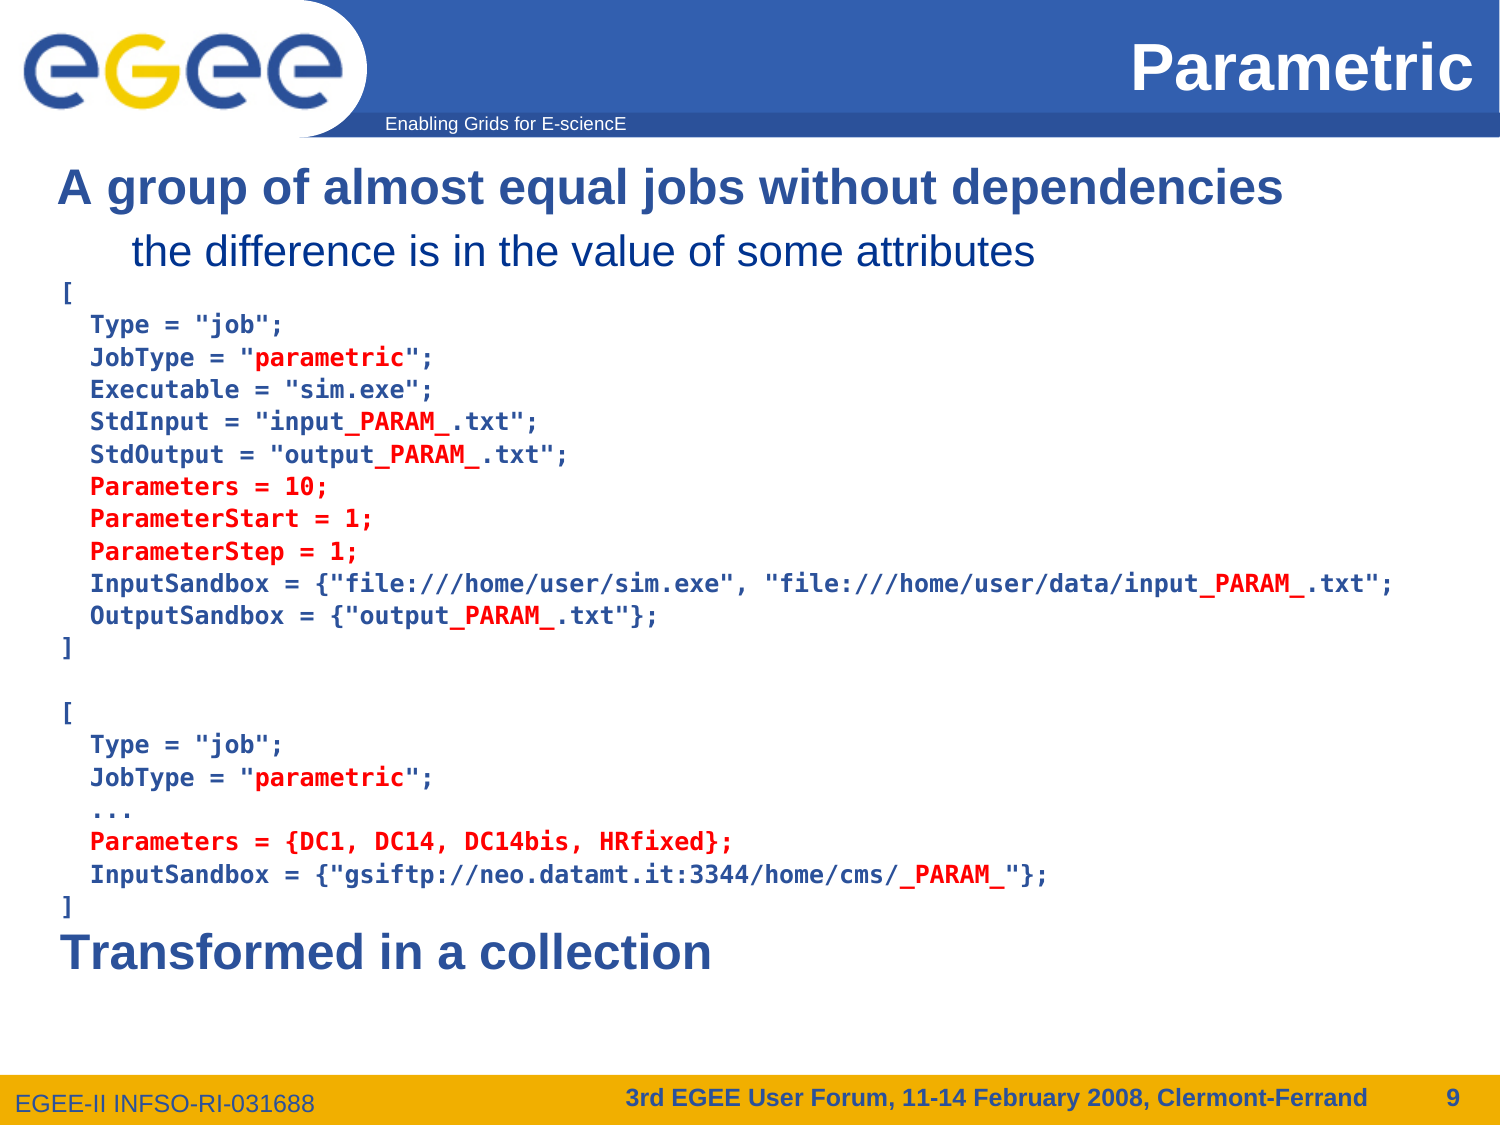

# Parametric
A group of almost equal jobs without dependencies
the difference is in the value of some attributes
[
 Type = "job";
 JobType = "parametric";
 Executable = "sim.exe";
 StdInput = "input_PARAM_.txt";
 StdOutput = "output_PARAM_.txt";
 Parameters = 10;
 ParameterStart = 1;
 ParameterStep = 1;
 InputSandbox = {"file:///home/user/sim.exe", "file:///home/user/data/input_PARAM_.txt";
 OutputSandbox = {"output_PARAM_.txt"};
]
[
 Type = "job";
 JobType = "parametric";
 ...
 Parameters = {DC1, DC14, DC14bis, HRfixed};
 InputSandbox = {"gsiftp://neo.datamt.it:3344/home/cms/_PARAM_"};
]
Transformed in a collection
3rd EGEE User Forum, 11-14 February 2008, Clermont-Ferrand
9